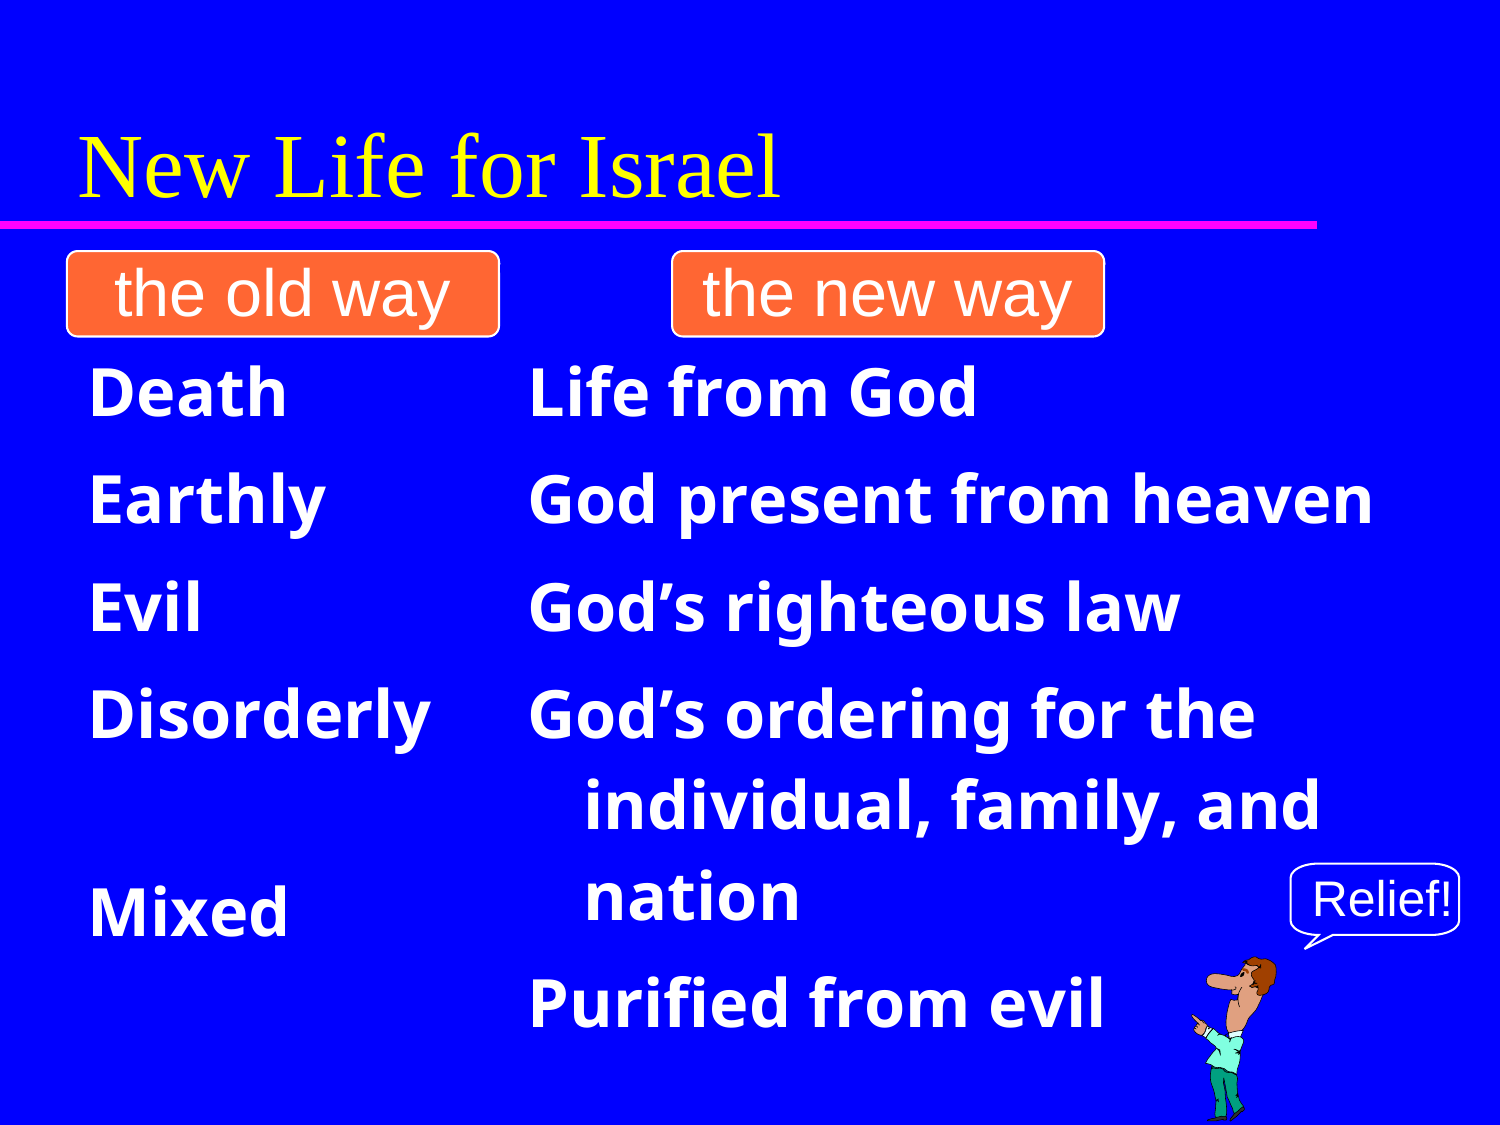

# New Life for Israel
the old way
the new way
Death
Earthly
Evil
Disorderly
Mixed
Life from God
God present from heaven
God’s righteous law
God’s ordering for the individual, family, and nation
Purified from evil
Relief!